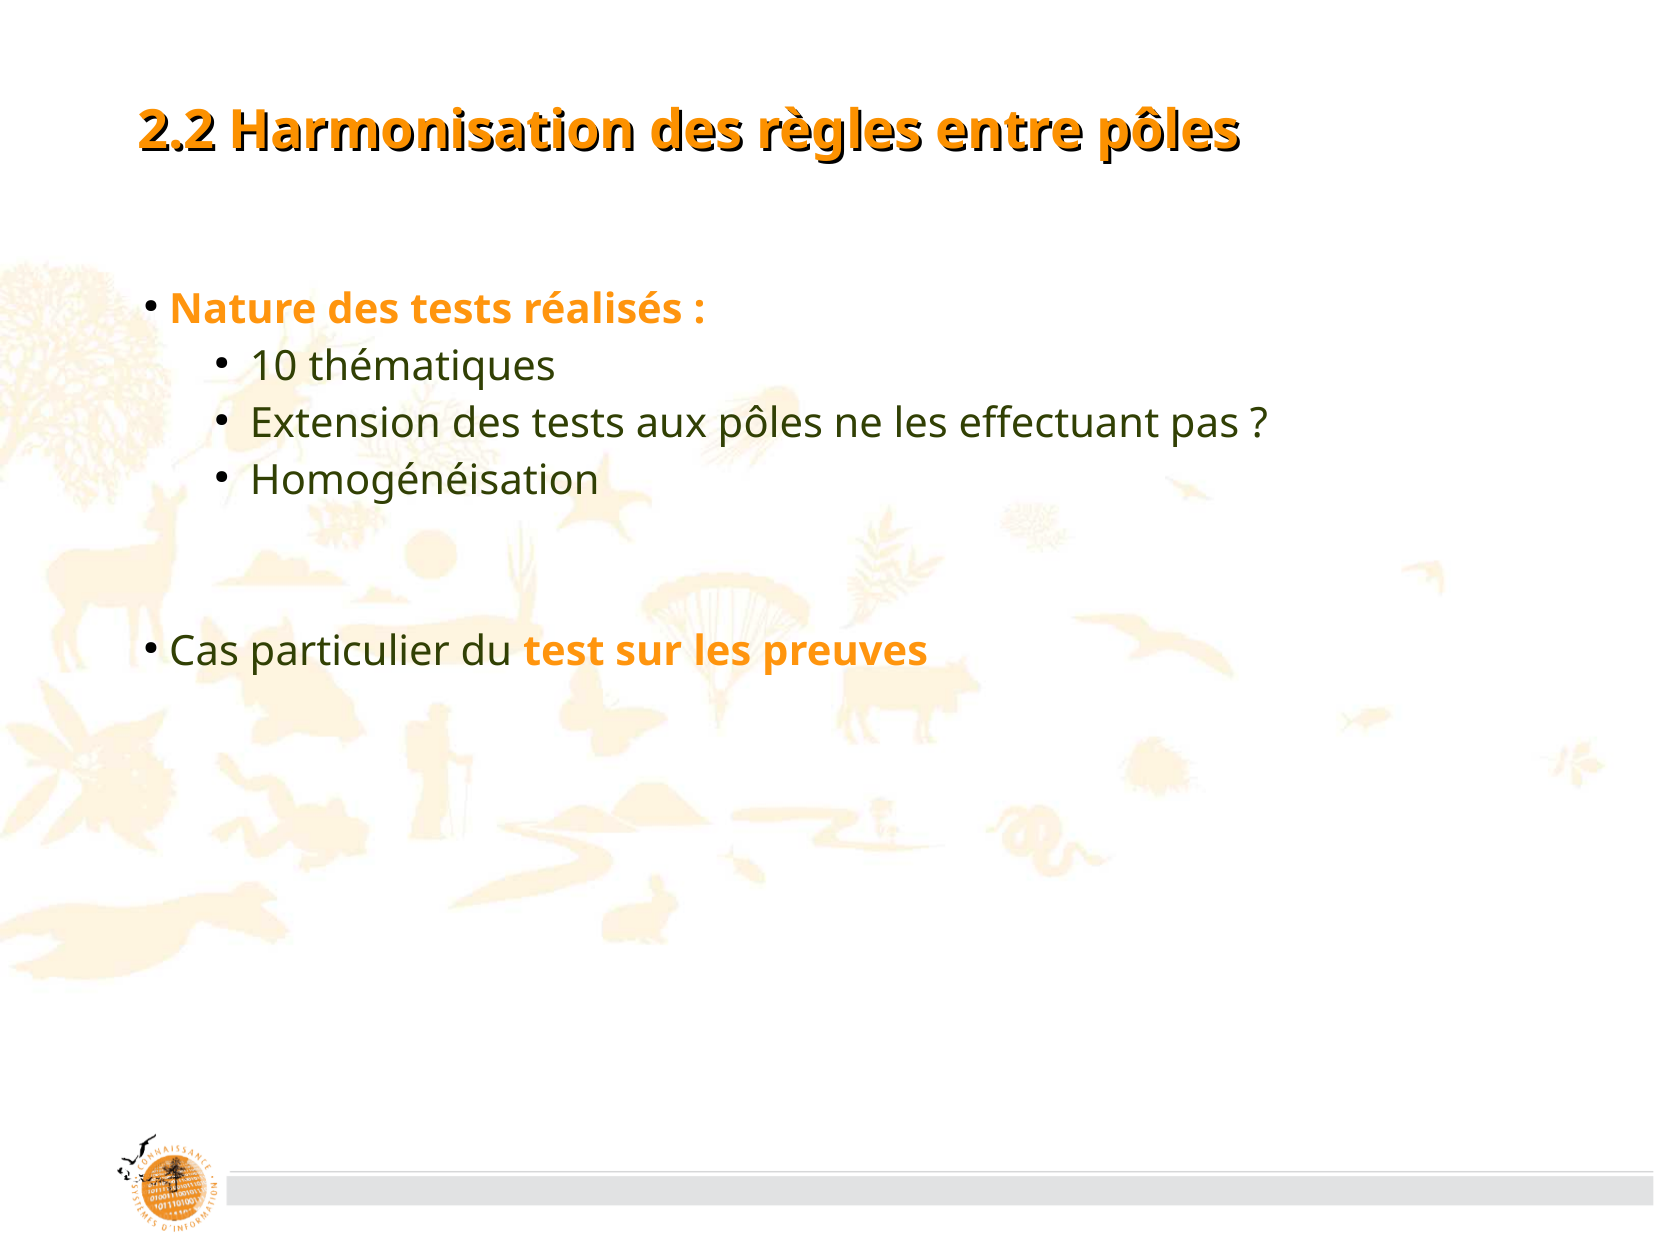

# 2.2 Harmonisation des règles entre pôles
 Nature des tests réalisés :
10 thématiques
Extension des tests aux pôles ne les effectuant pas ?
Homogénéisation
 Cas particulier du test sur les preuves
Cotech SINP - 29/11/2018
22